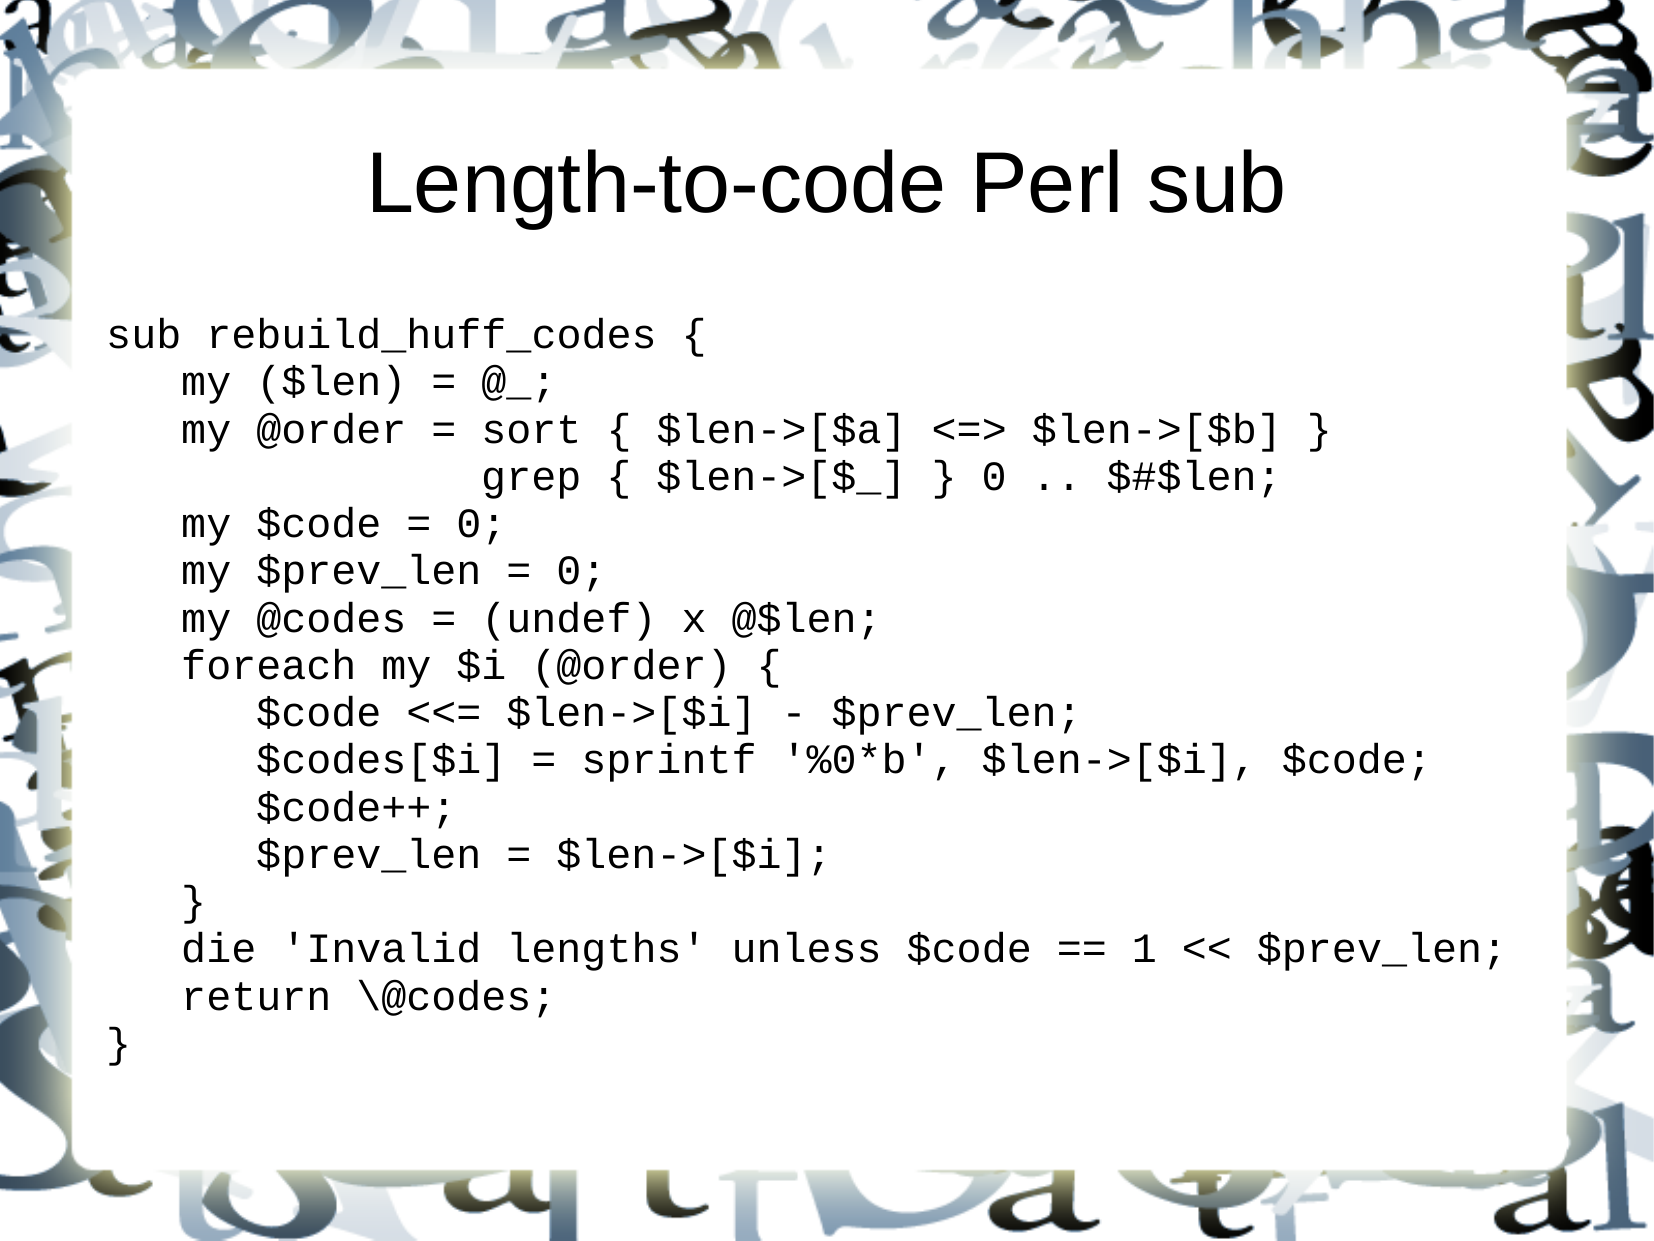

# Length-to-code Perl sub
sub rebuild_huff_codes {
 my ($len) = @_;
 my @order = sort { $len->[$a] <=> $len->[$b] }
 grep { $len->[$_] } 0 .. $#$len;
 my $code = 0;
 my $prev_len = 0;
 my @codes = (undef) x @$len;
 foreach my $i (@order) {
 $code <<= $len->[$i] - $prev_len;
 $codes[$i] = sprintf '%0*b', $len->[$i], $code;
 $code++;
 $prev_len = $len->[$i];
 }
 die 'Invalid lengths' unless $code == 1 << $prev_len;
 return \@codes;
}